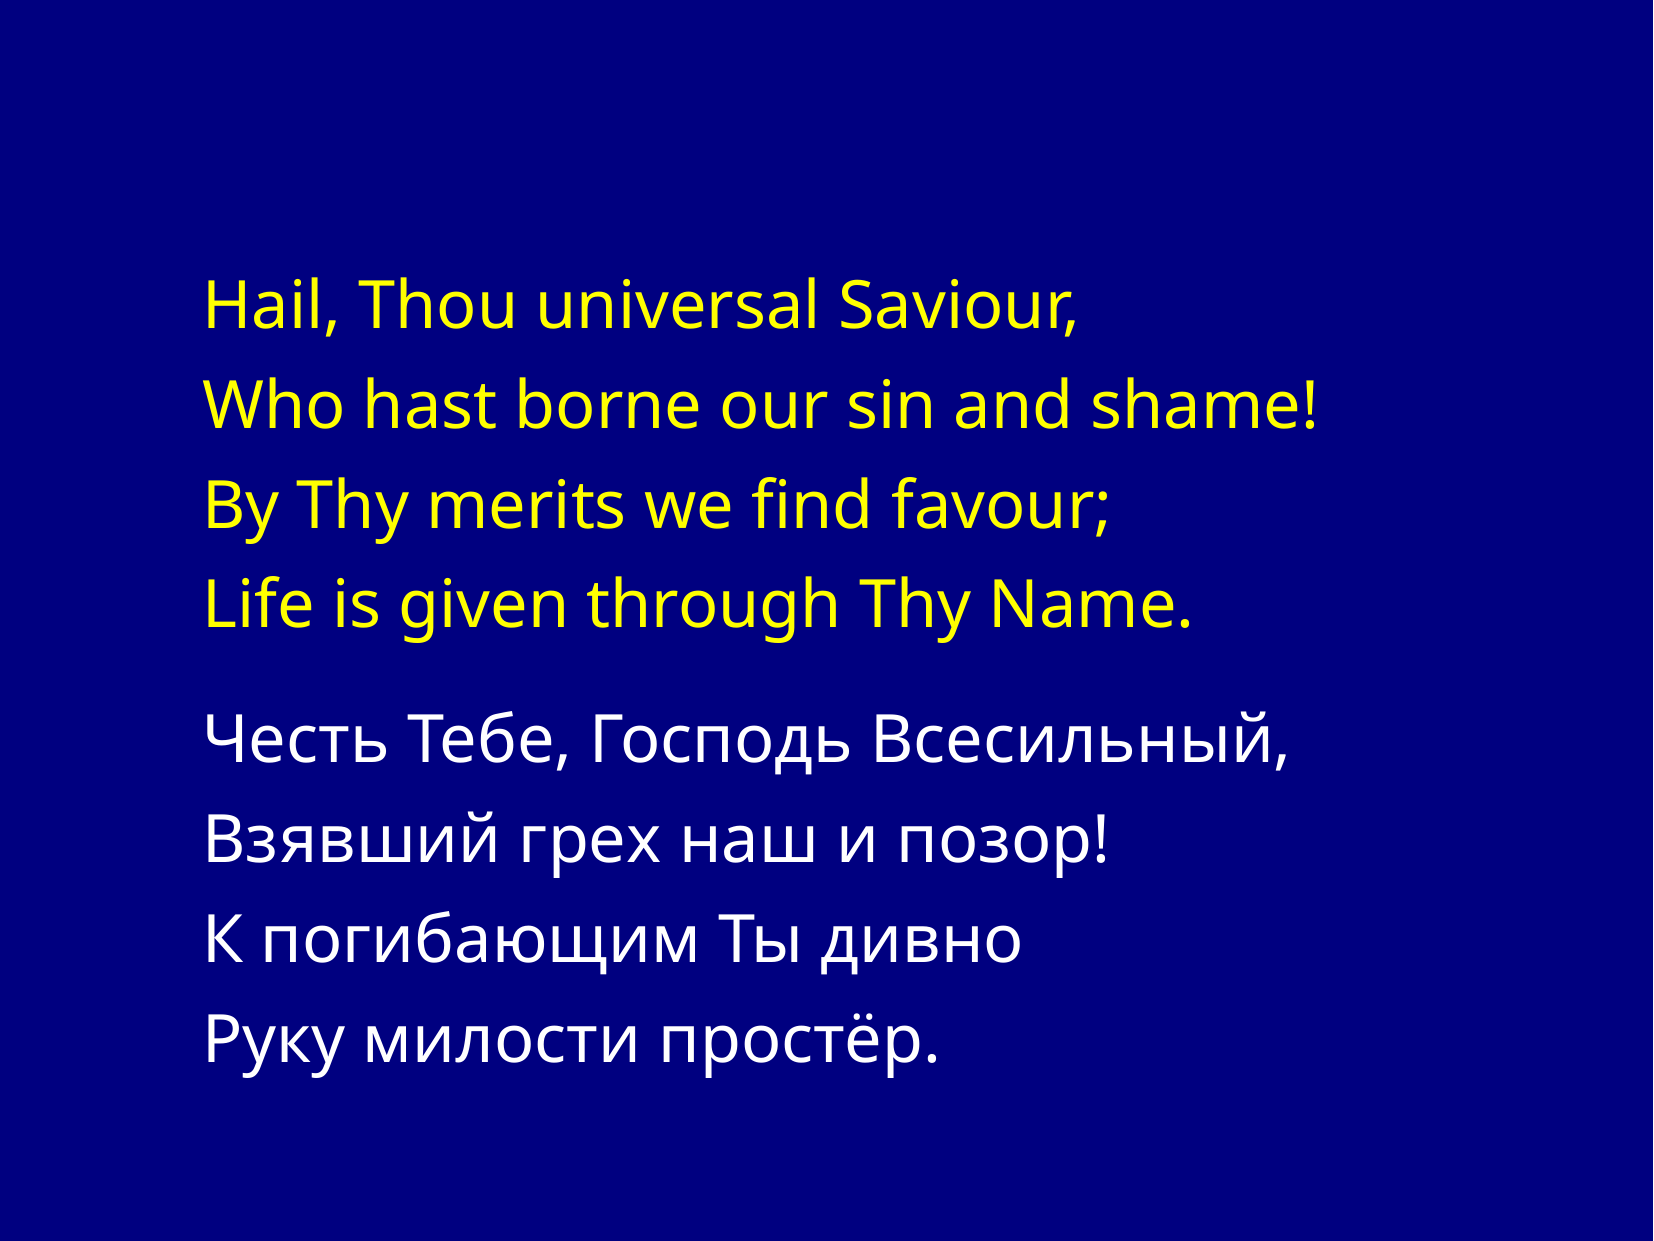

Hail, Thou universal Saviour,
	Who hast borne our sin and shame!
	By Thy merits we find favour;
	Life is given through Thy Name.
	Честь Тебе, Господь Всесильный,
	Взявший грех наш и позор!
	К погибающим Ты дивно
	Руку милости простёр.